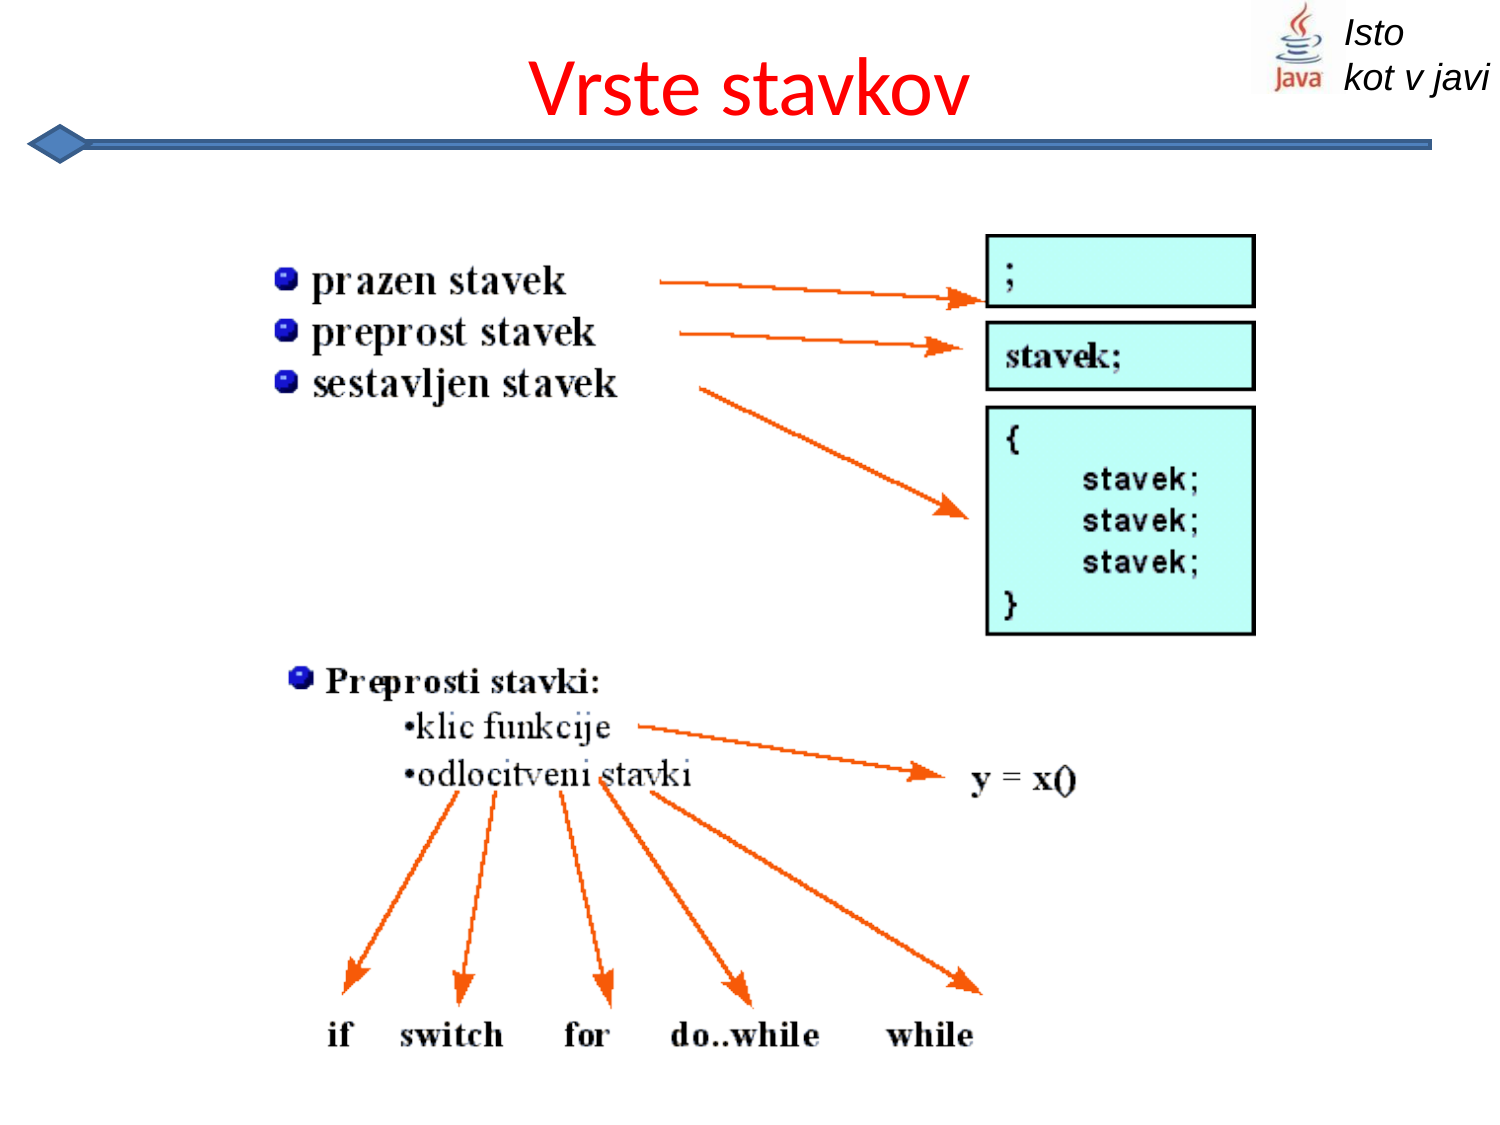

Isto
kot v javi
# Vrste stavkov